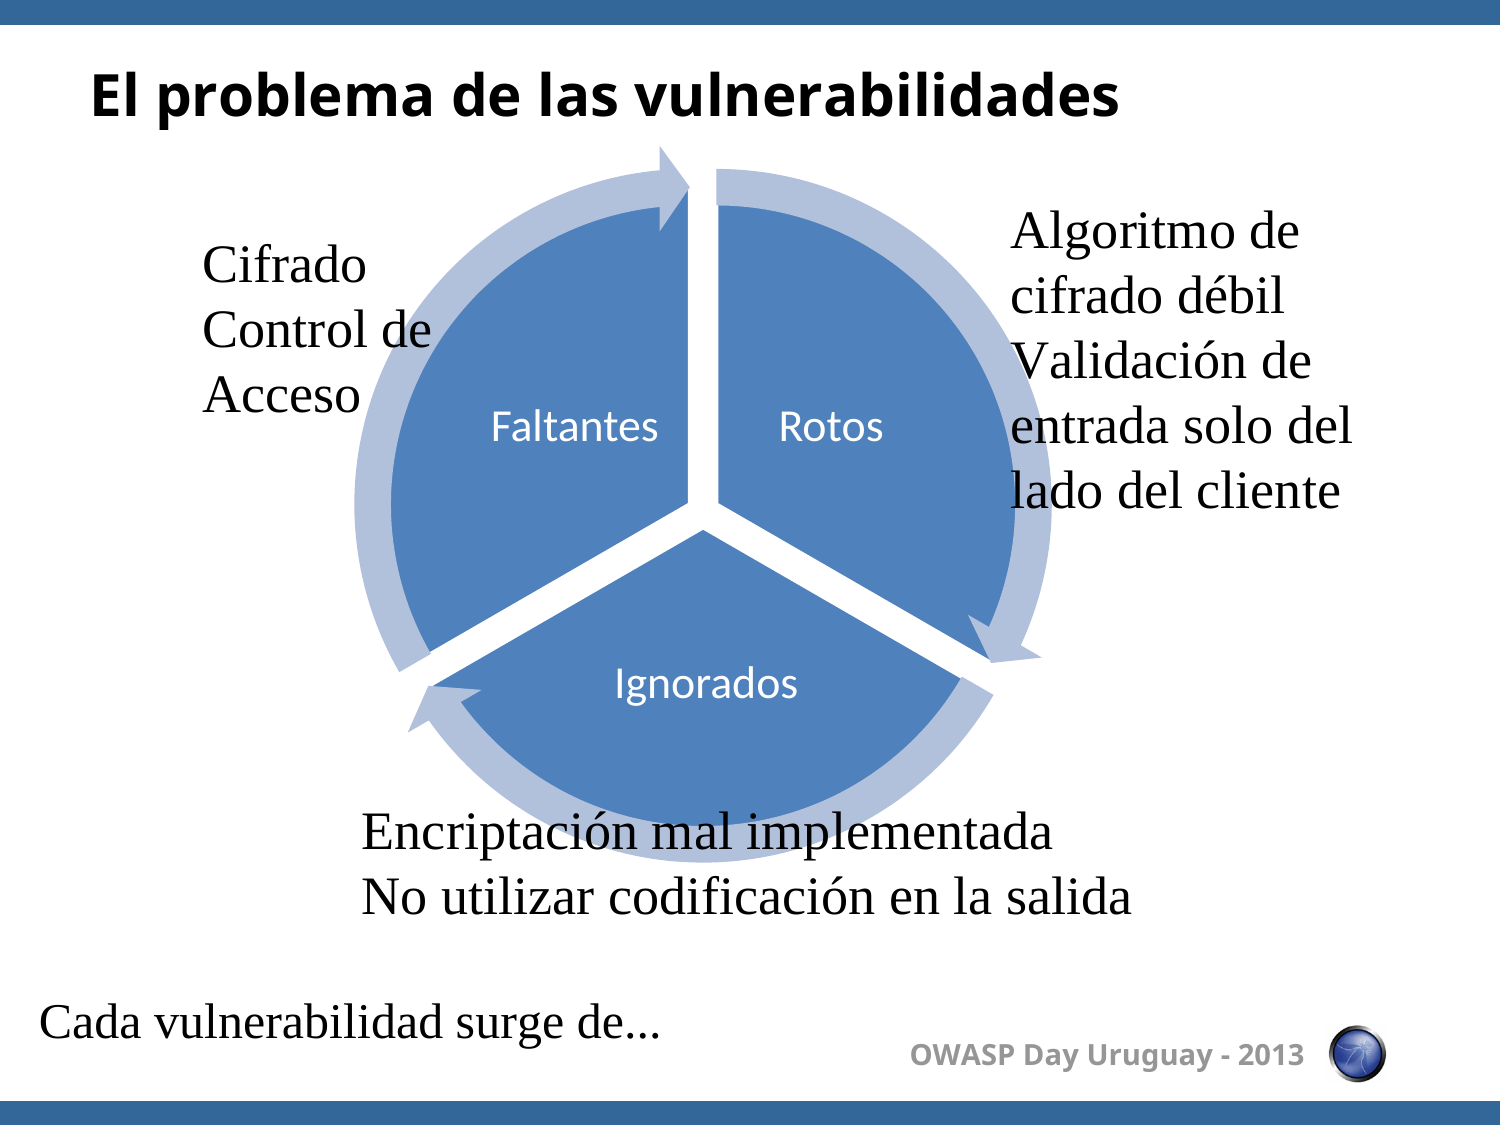

# El problema de las vulnerabilidades
Algoritmo de cifrado débil
Validación de entrada solo del lado del cliente
Faltantes
Rotos
Ignorados
Cifrado
Control de Acceso
Encriptación mal implementada
No utilizar codificación en la salida
Cada vulnerabilidad surge de...